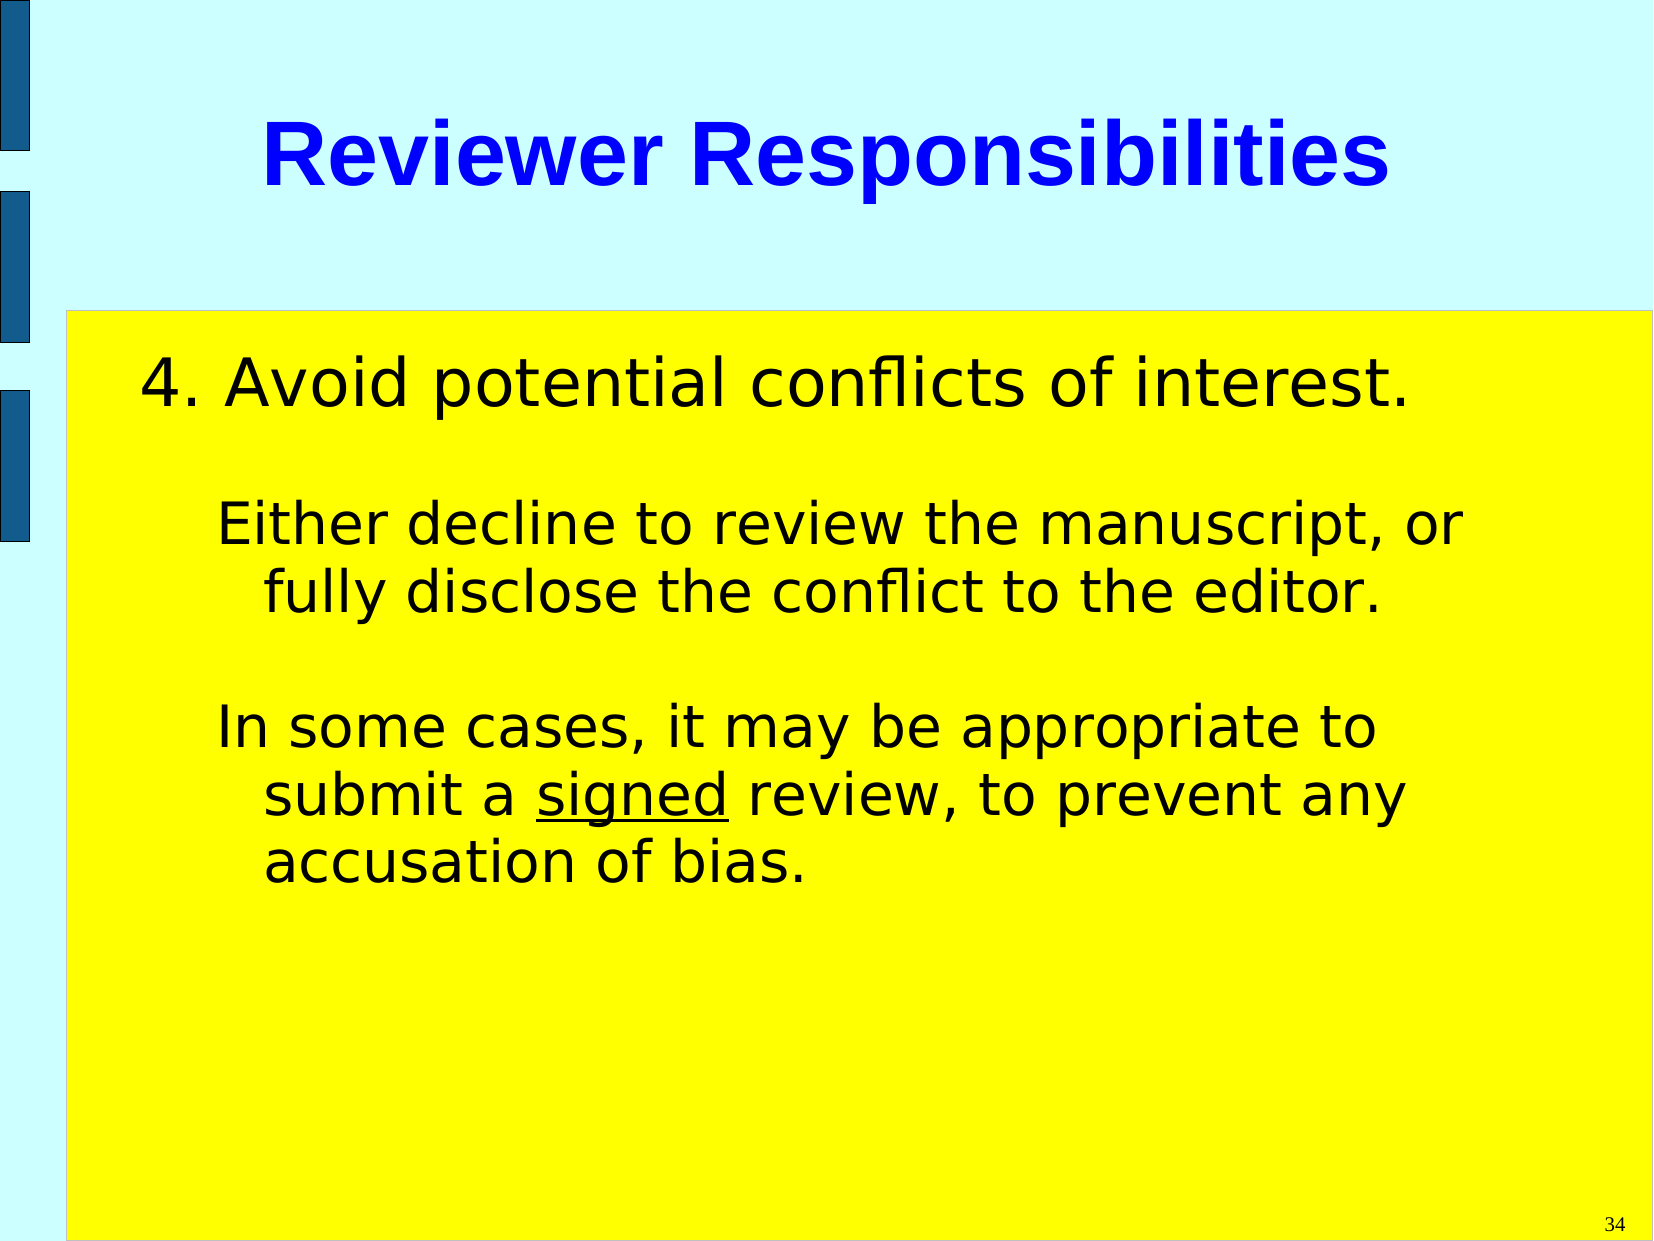

# Reviewer Responsibilities
4. Avoid potential conflicts of interest.
Either decline to review the manuscript, or fully disclose the conflict to the editor.
In some cases, it may be appropriate to submit a signed review, to prevent any accusation of bias.